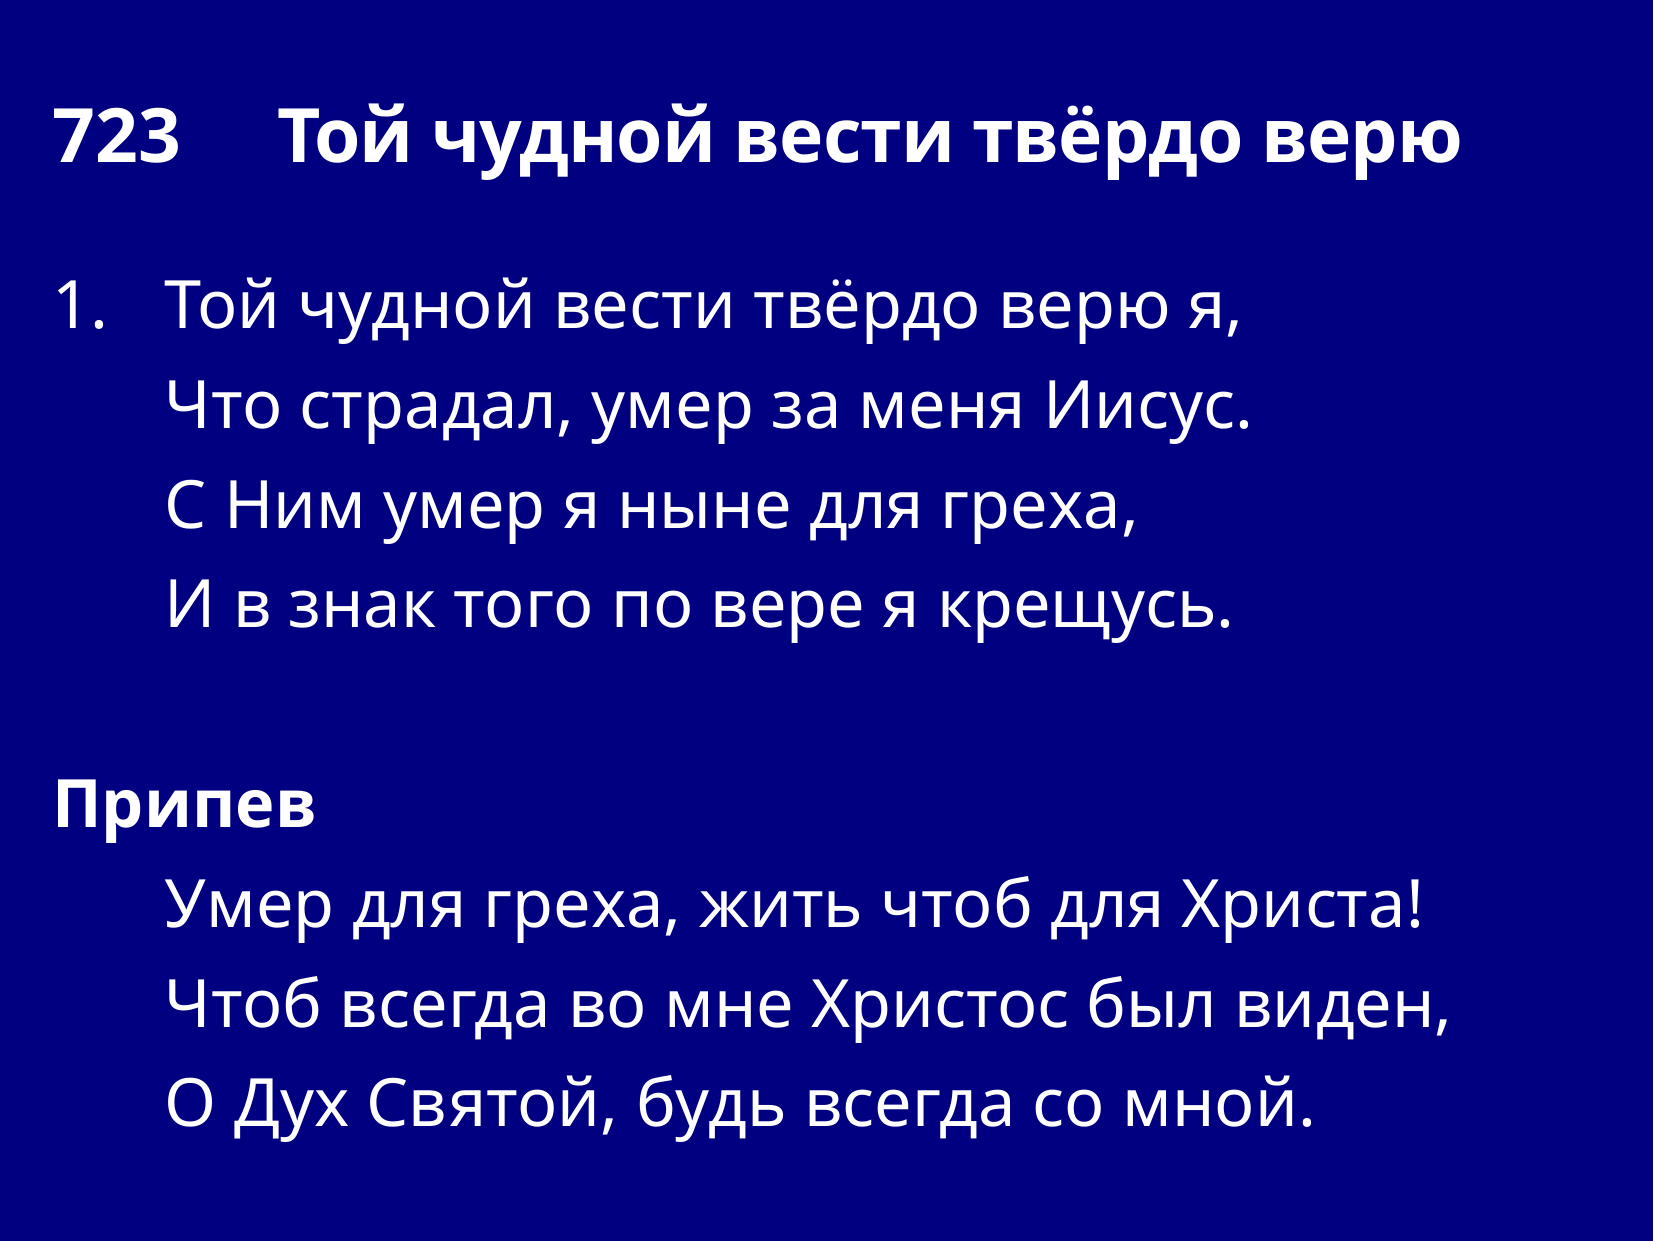

723	Той чудной вести твёрдо верю
1.	Той чудной вести твёрдо верю я,
	Что страдал, умер за меня Иисус.
	С Ним умер я ныне для греха,
	И в знак того по вере я крещусь.
Припев
	Умер для греха, жить чтоб для Христа!
	Чтоб всегда во мне Христос был виден,
	О Дух Святой, будь всегда со мной.